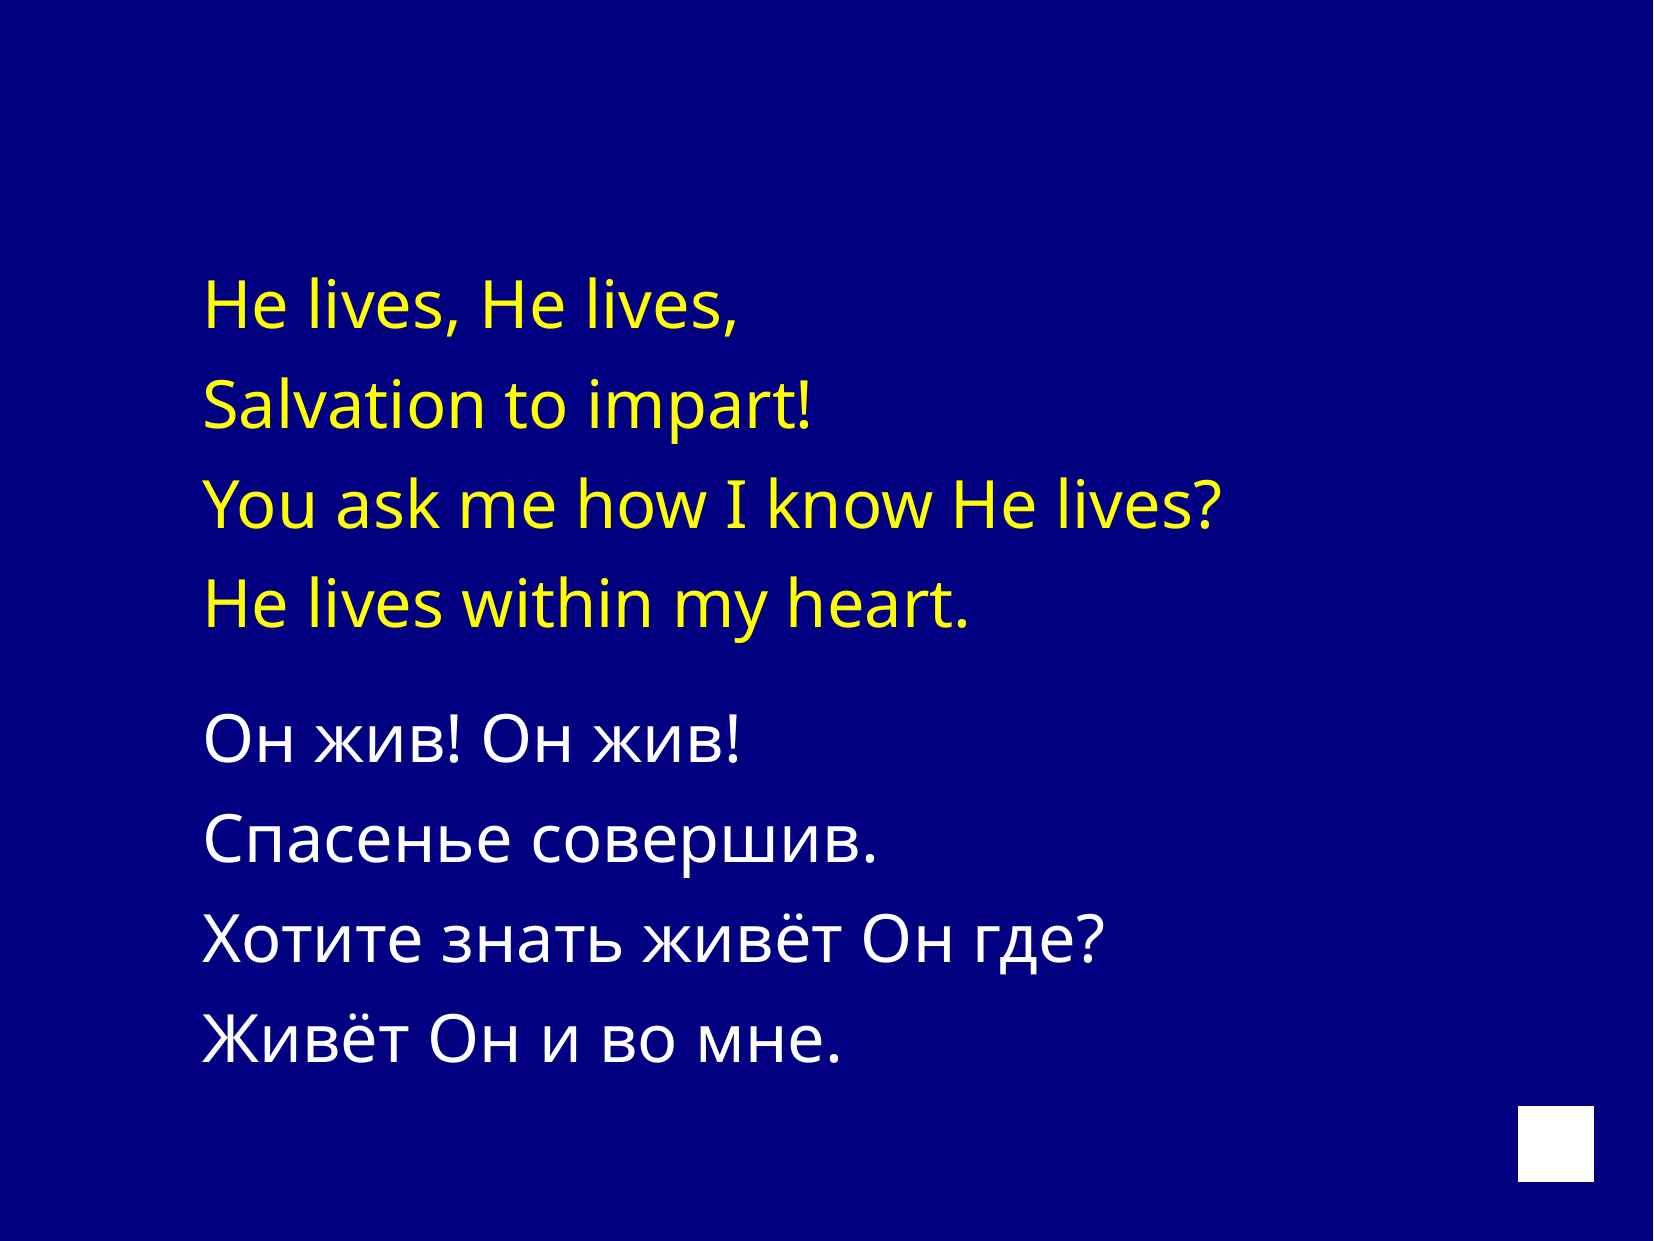

He lives, He lives,
	Salvation to impart!
	You ask me how I know He lives?
	He lives within my heart.
	Он жив! Он жив!
	Спасенье совершив.
	Хотите знать живёт Он где?
	Живёт Он и во мне.